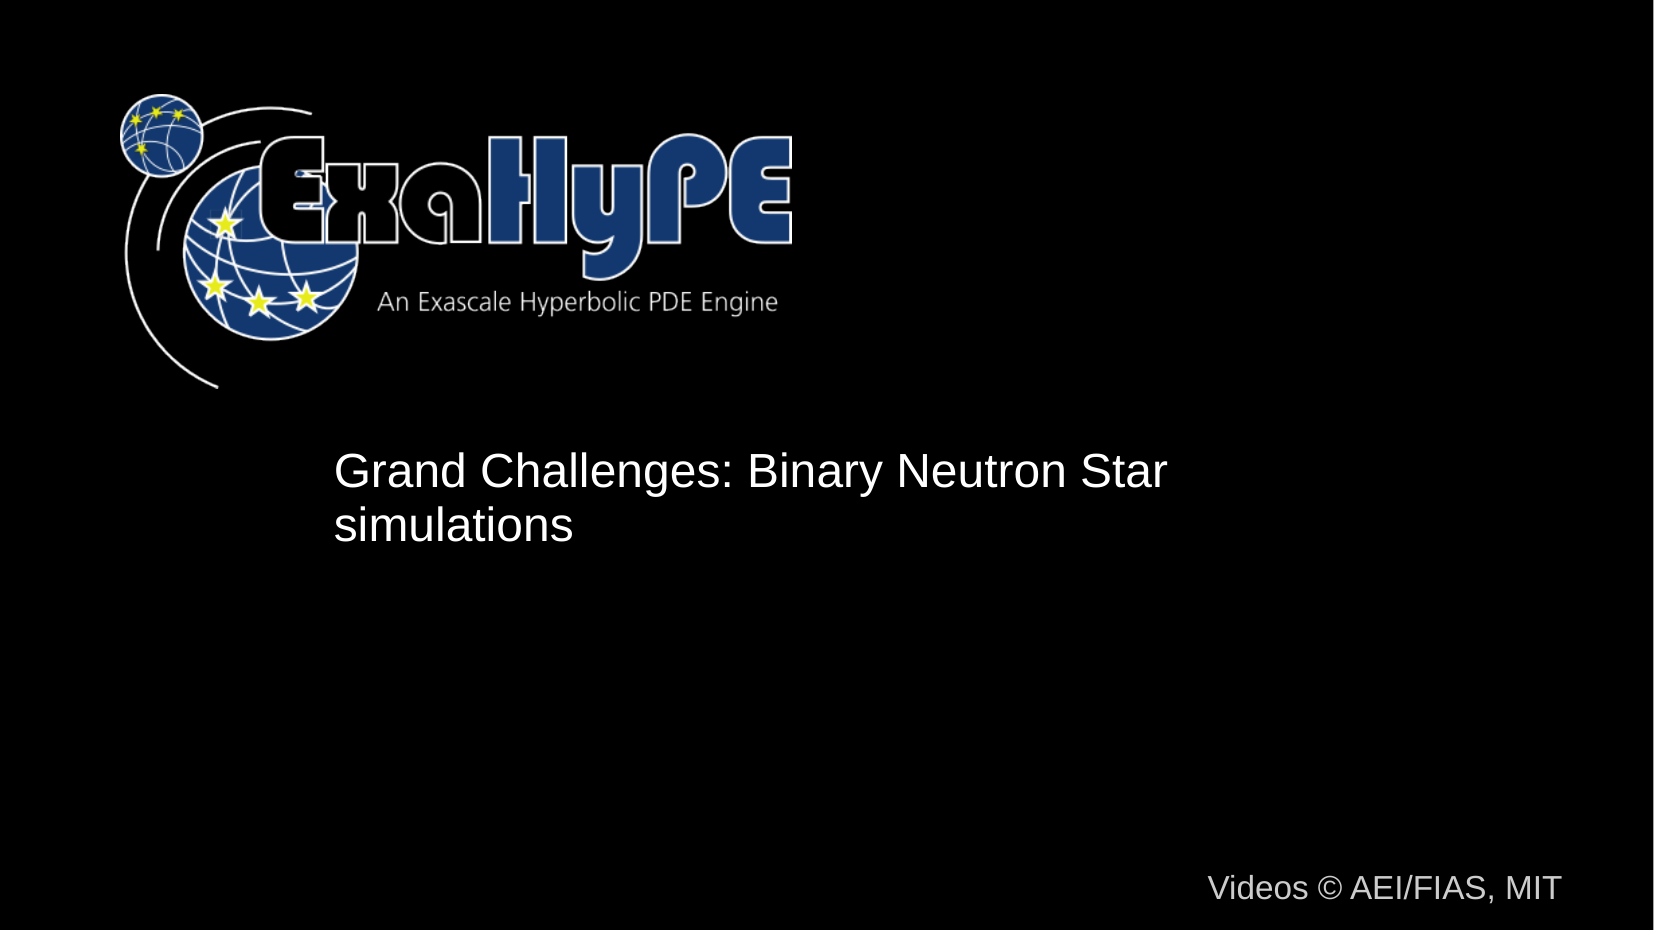

Grand Challenges: Binary Neutron Star simulations
Videos © AEI/FIAS, MIT